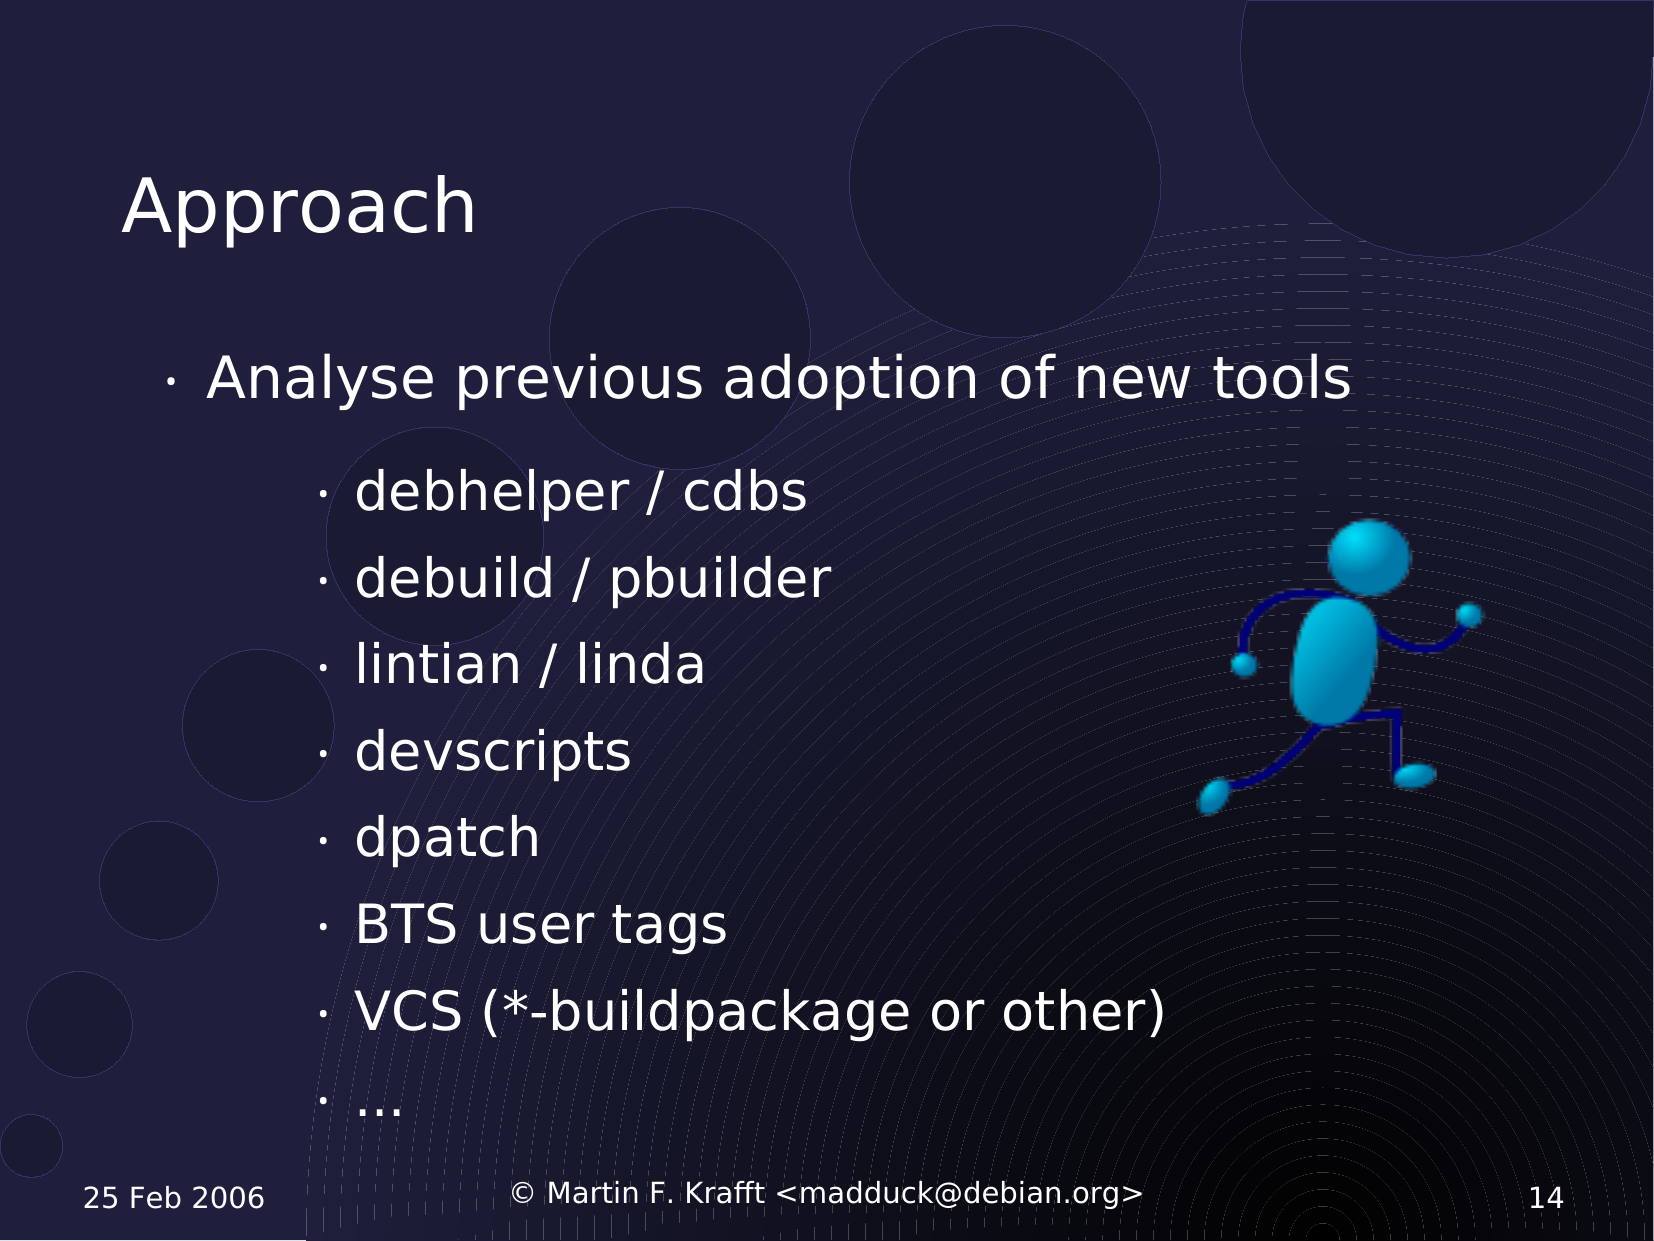

# Approach
Analyse previous adoption of new tools
debhelper / cdbs
debuild / pbuilder
lintian / linda
devscripts
dpatch
BTS user tags
VCS (*-buildpackage or other)
...
© Martin F. Krafft <madduck@debian.org>
25 Feb 2006
14